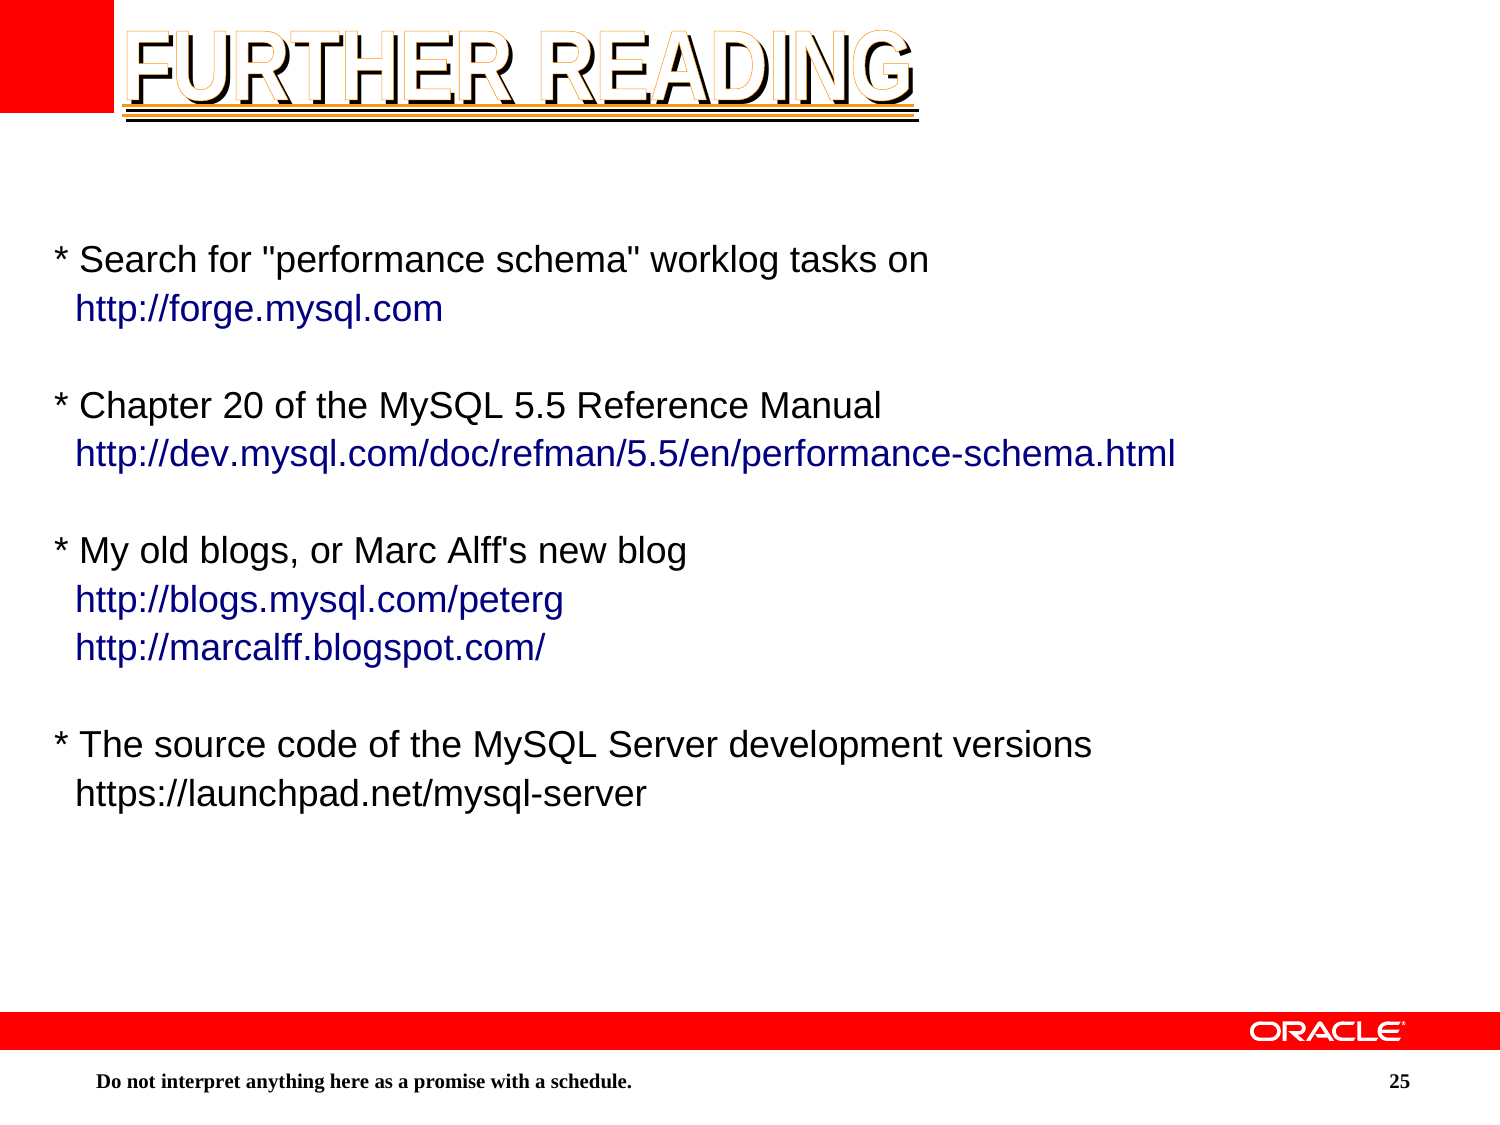

FURTHER READING
* Search for "performance schema" worklog tasks on
 http://forge.mysql.com
* Chapter 20 of the MySQL 5.5 Reference Manual
 http://dev.mysql.com/doc/refman/5.5/en/performance-schema.html
* My old blogs, or Marc Alff's new blog
 http://blogs.mysql.com/peterg
 http://marcalff.blogspot.com/
* The source code of the MySQL Server development versions
 https://launchpad.net/mysql-server